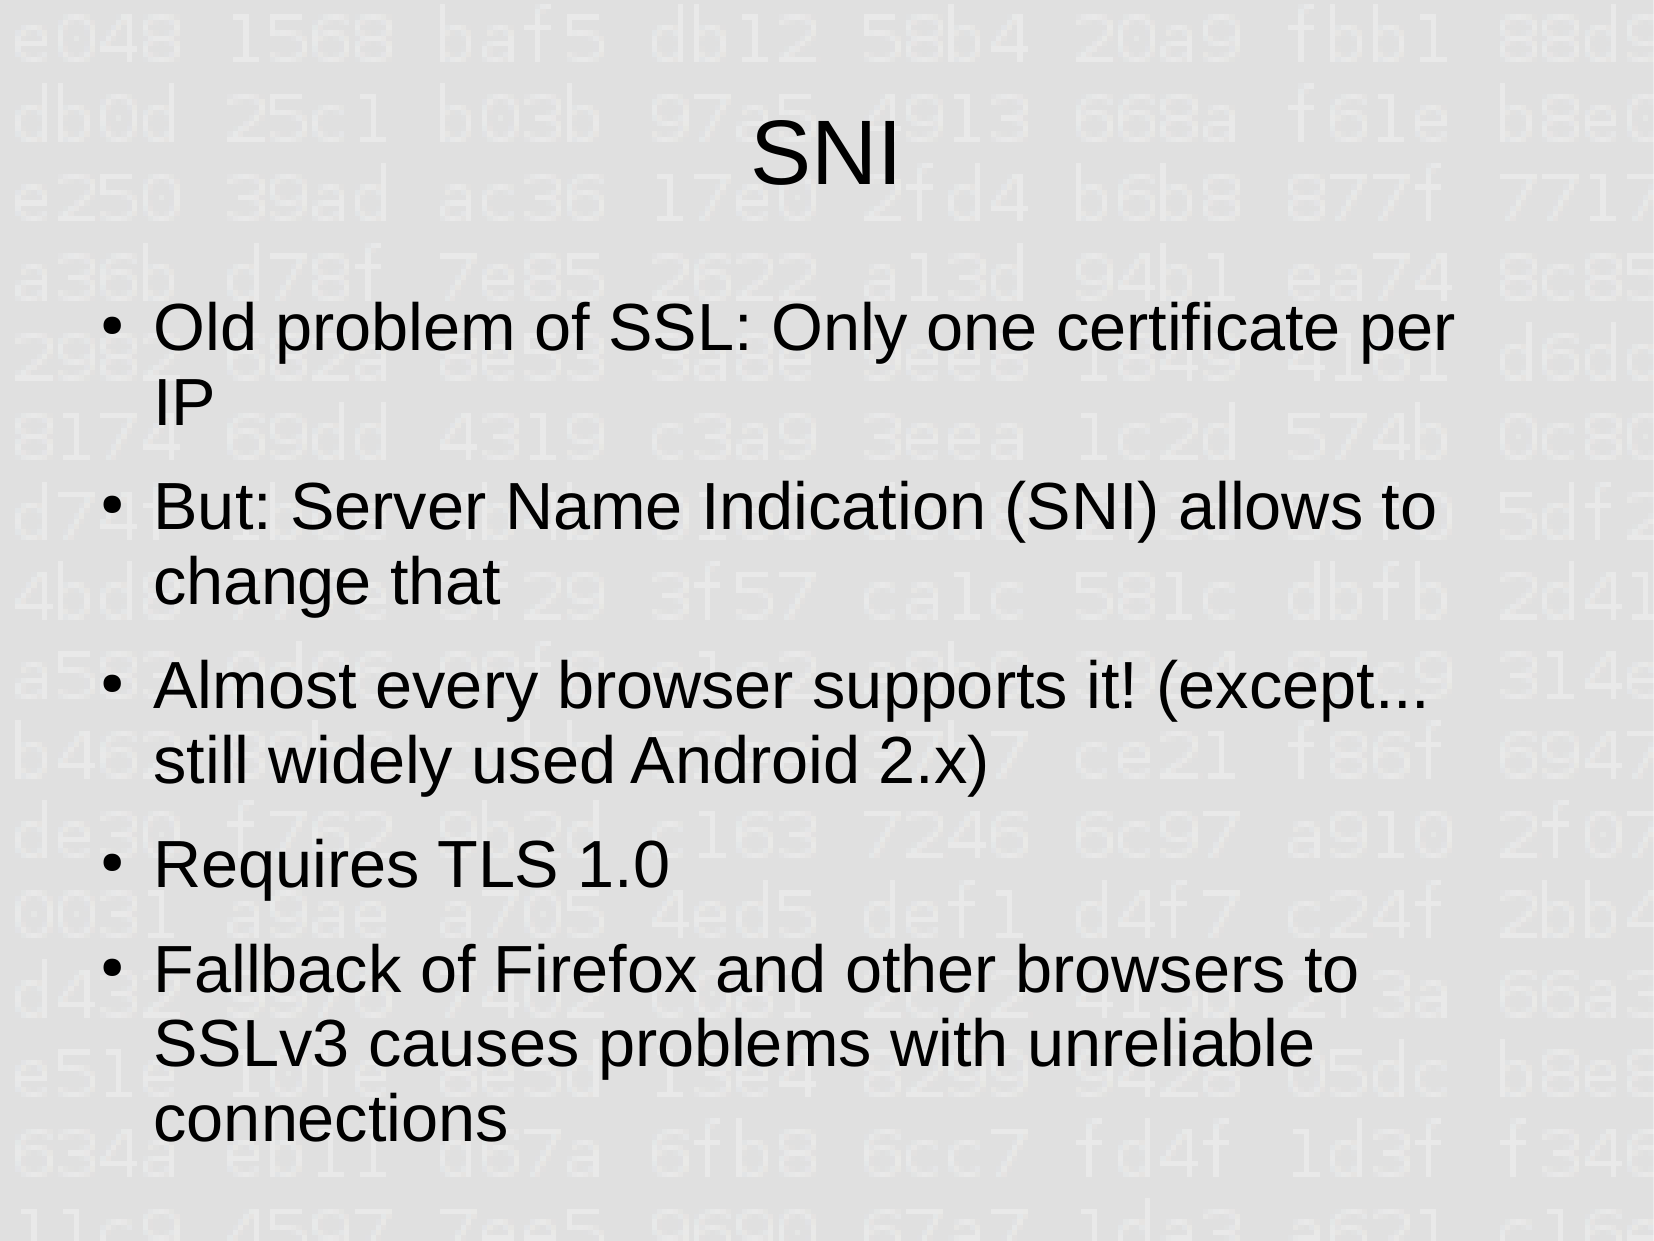

# SNI
Old problem of SSL: Only one certificate per IP
But: Server Name Indication (SNI) allows to change that
Almost every browser supports it! (except... still widely used Android 2.x)
Requires TLS 1.0
Fallback of Firefox and other browsers to SSLv3 causes problems with unreliable connections